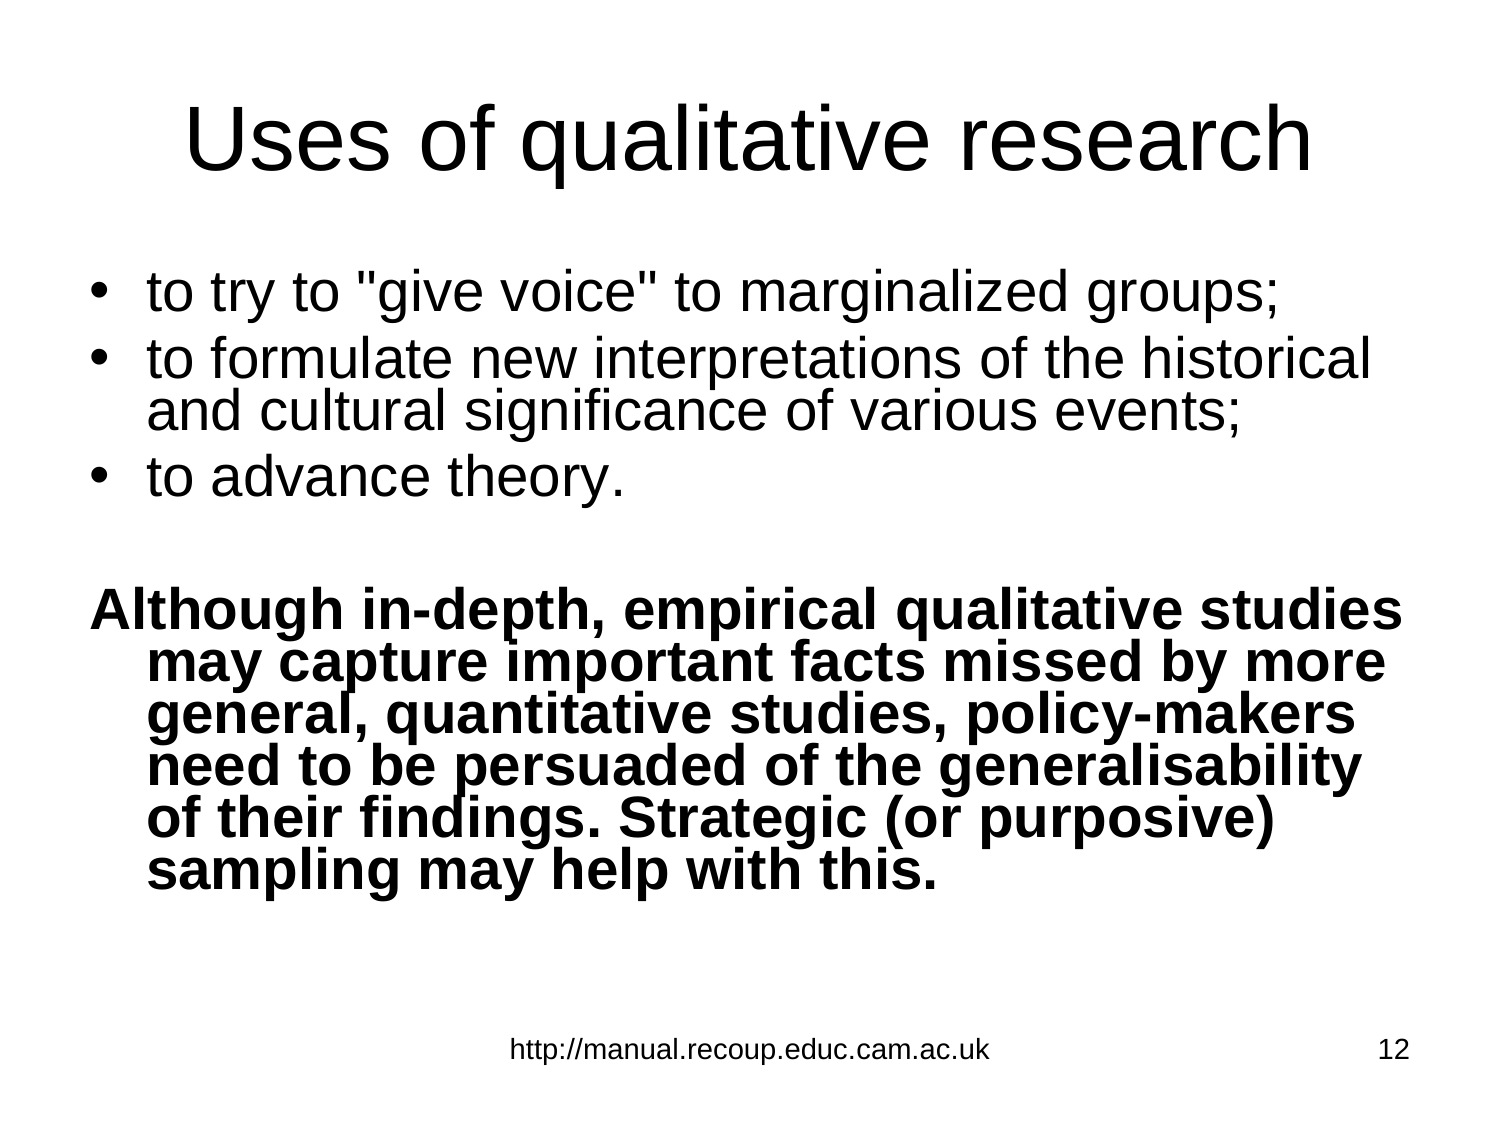

# Uses of qualitative research
to try to "give voice" to marginalized groups;
to formulate new interpretations of the historical and cultural significance of various events;
to advance theory.
Although in-depth, empirical qualitative studies may capture important facts missed by more general, quantitative studies, policy-makers need to be persuaded of the generalisability of their findings. Strategic (or purposive) sampling may help with this.
http://manual.recoup.educ.cam.ac.uk
12